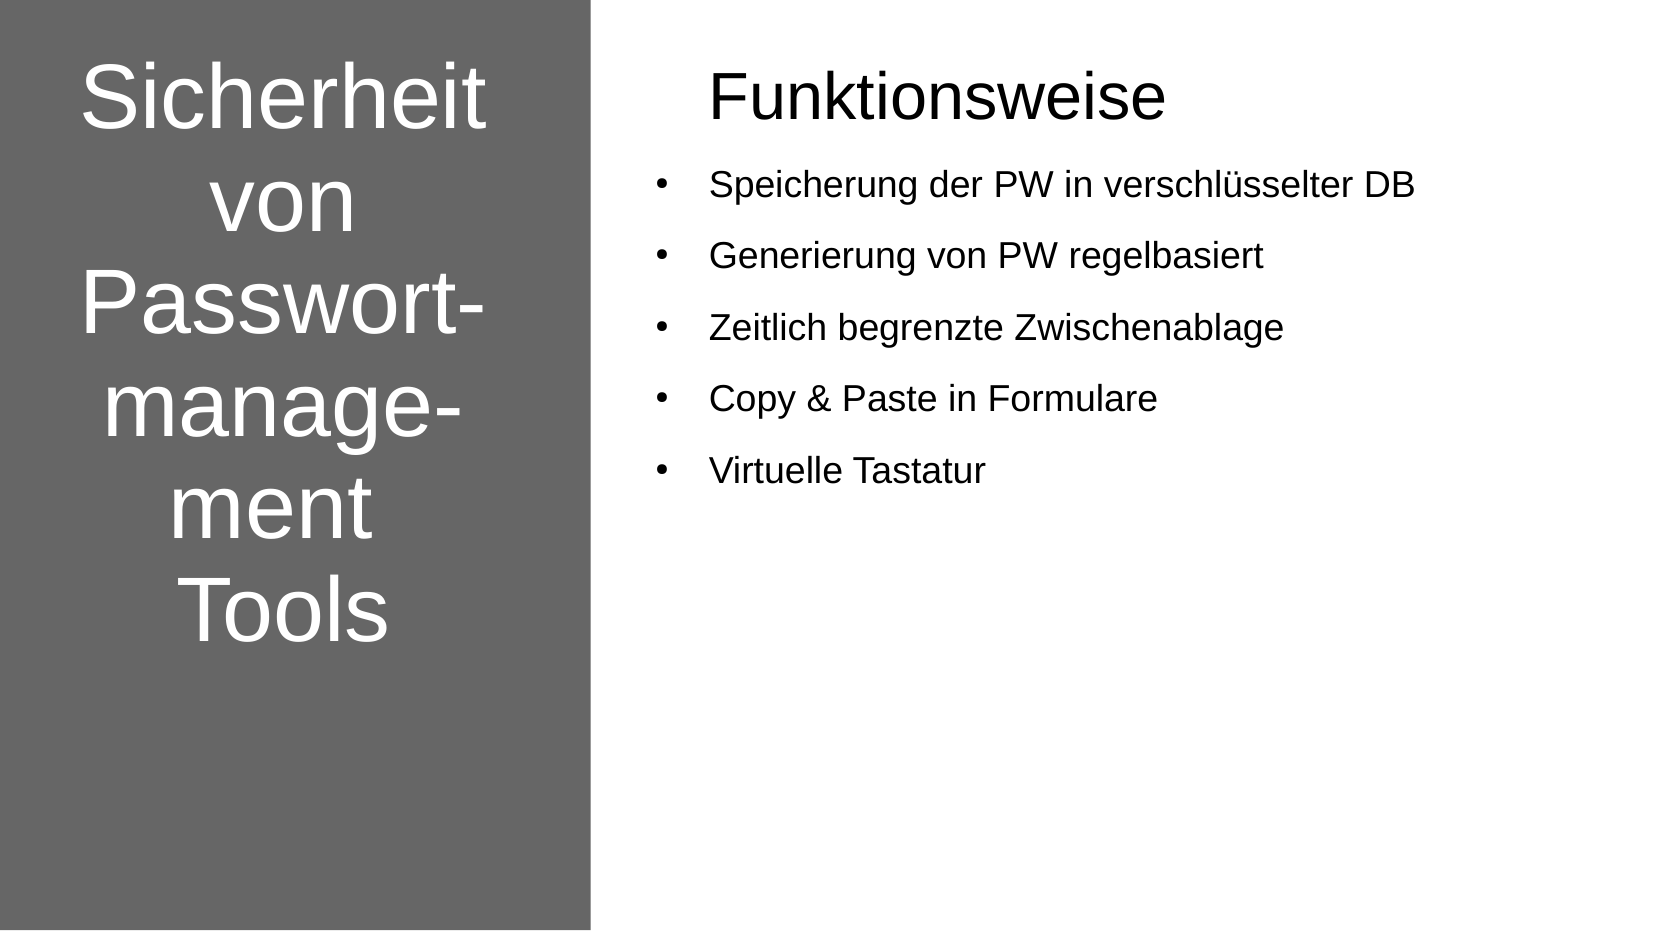

# Sicherheit von Passwort-manage-ment Tools
Funktionsweise
Speicherung der PW in verschlüsselter DB
Generierung von PW regelbasiert
Zeitlich begrenzte Zwischenablage
Copy & Paste in Formulare
Virtuelle Tastatur